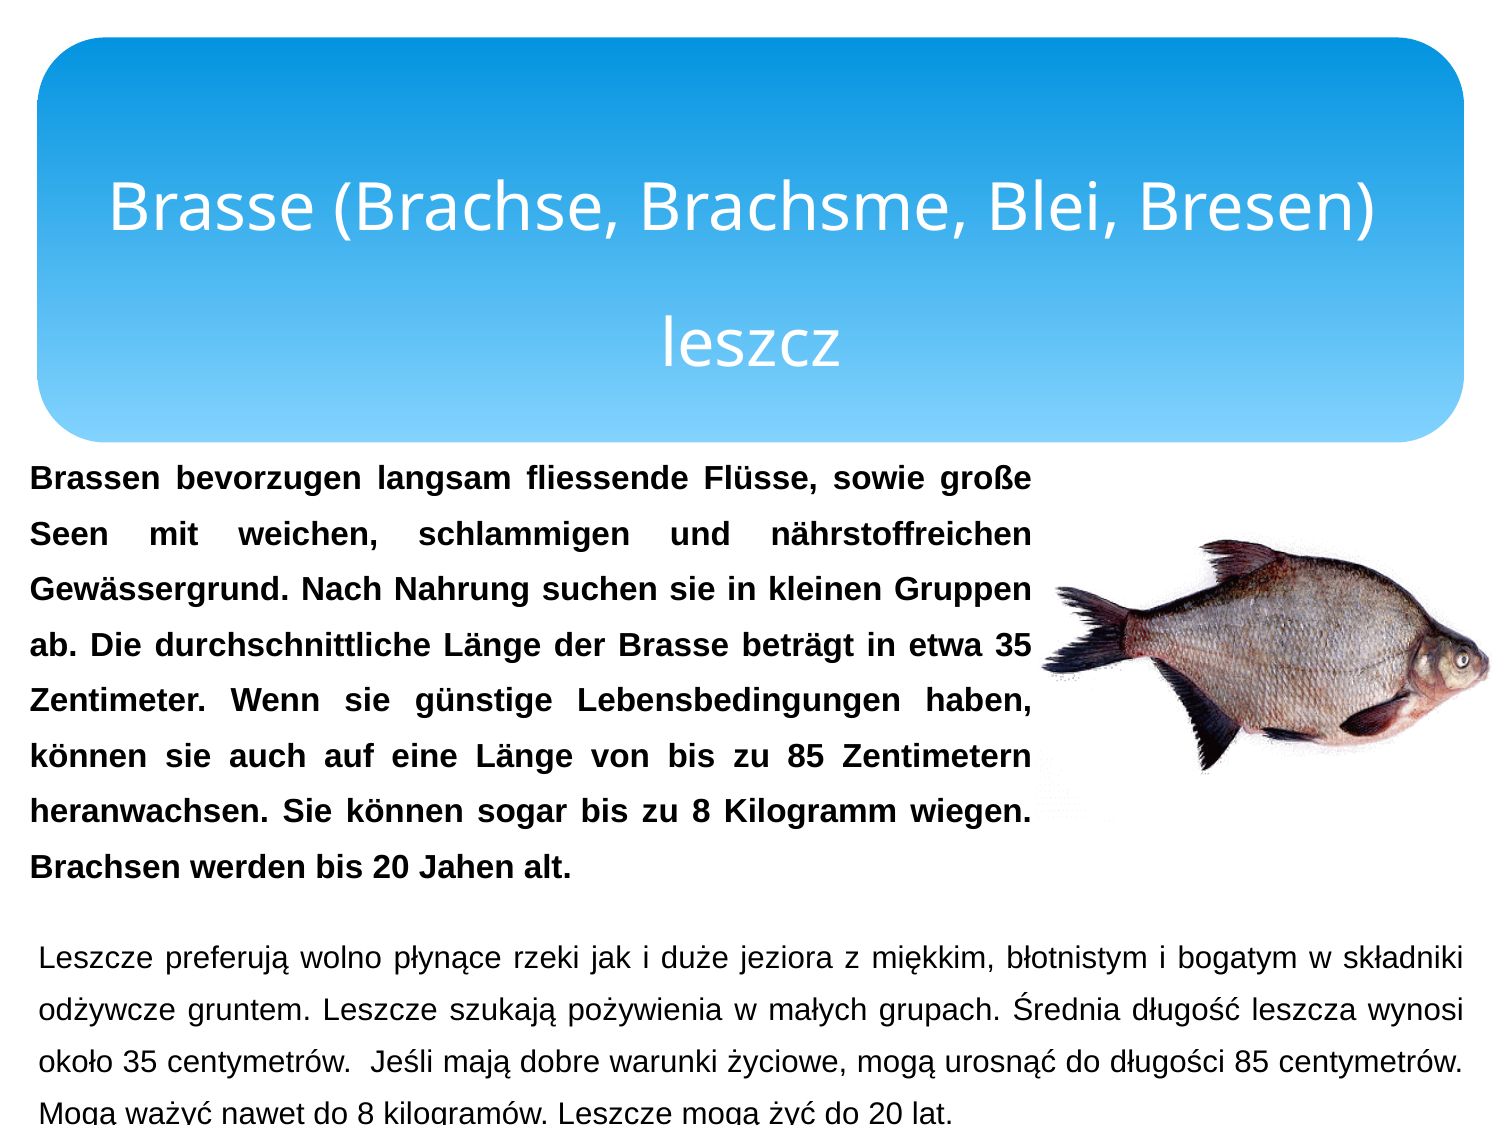

# Brasse (Brachse, Brachsme, Blei, Bresen) leszcz
Brassen bevorzugen langsam fliessende Flüsse, sowie große Seen mit weichen, schlammigen und nährstoffreichen Gewässergrund. Nach Nahrung suchen sie in kleinen Gruppen ab. Die durchschnittliche Länge der Brasse beträgt in etwa 35 Zentimeter. Wenn sie günstige Lebensbedingungen haben, können sie auch auf eine Länge von bis zu 85 Zentimetern heranwachsen. Sie können sogar bis zu 8 Kilogramm wiegen. Brachsen werden bis 20 Jahen alt.
Leszcze preferują wolno płynące rzeki jak i duże jeziora z miękkim, błotnistym i bogatym w składniki odżywcze gruntem. Leszcze szukają pożywienia w małych grupach. Średnia długość leszcza wynosi około 35 centymetrów. Jeśli mają dobre warunki życiowe, mogą urosnąć do długości 85 centymetrów. Mogą ważyć nawet do 8 kilogramów. Leszcze mogą żyć do 20 lat.